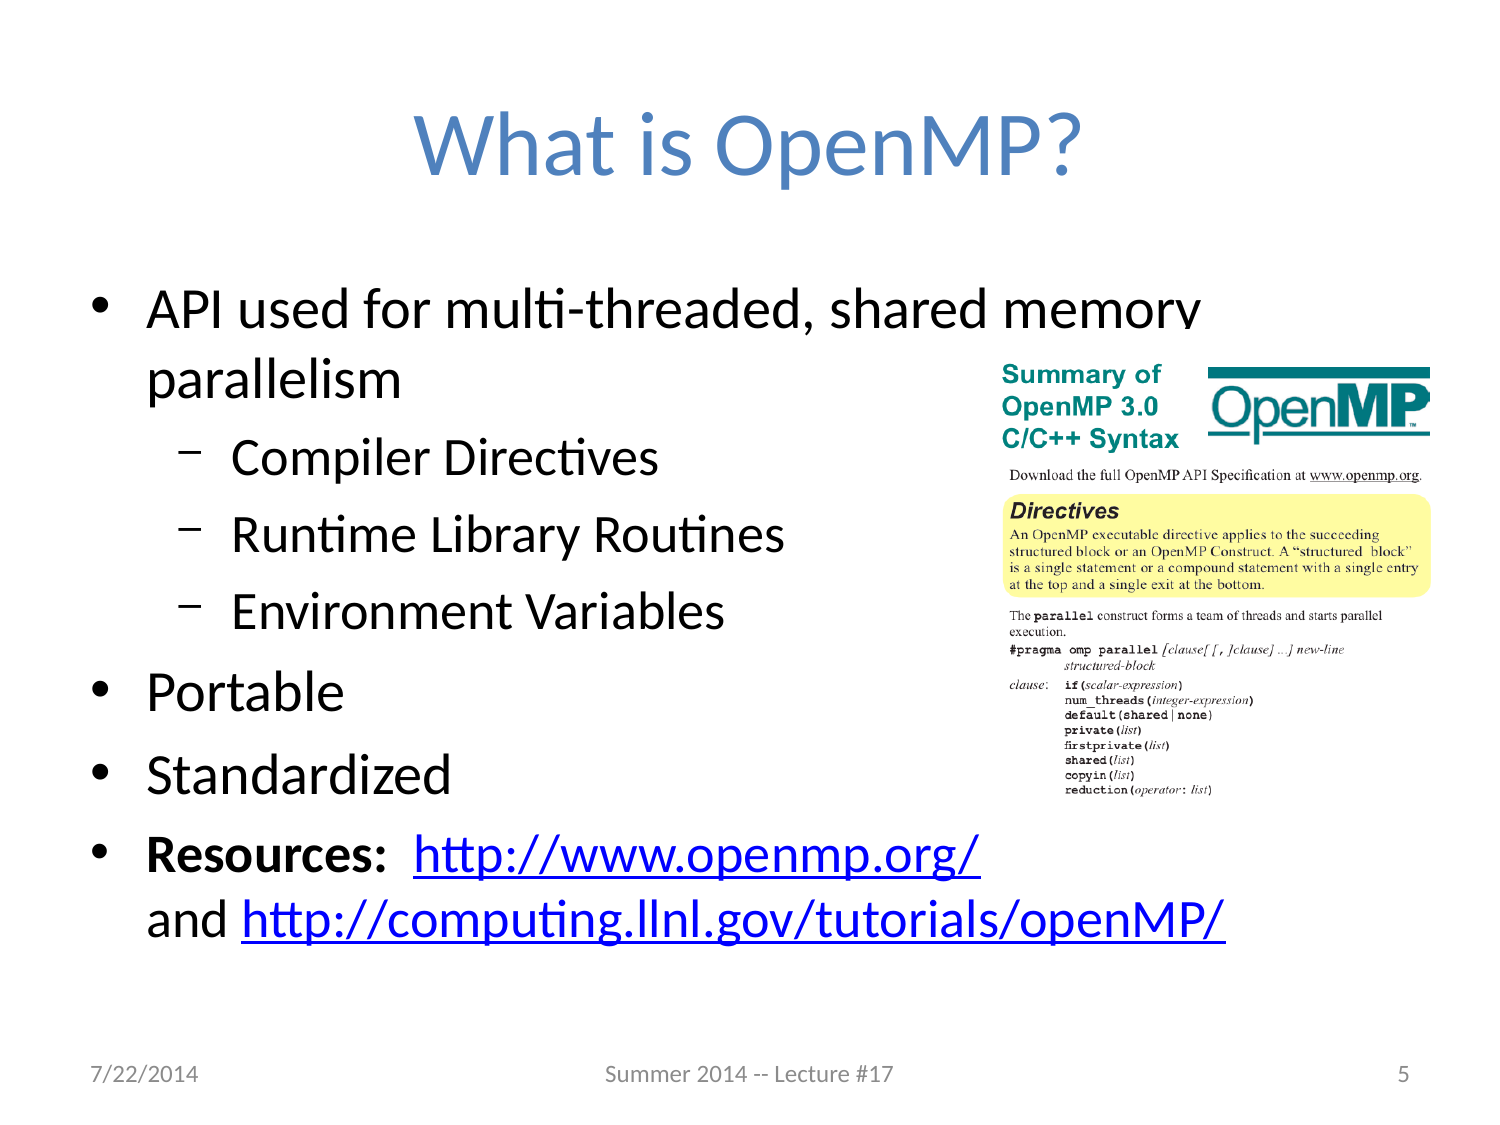

# What is OpenMP?
API used for multi-threaded, shared memory parallelism
Compiler Directives
Runtime Library Routines
Environment Variables
Portable
Standardized
Resources: http://www.openmp.org/
and http://computing.llnl.gov/tutorials/openMP/
7/22/2014
Summer 2014 -- Lecture #17